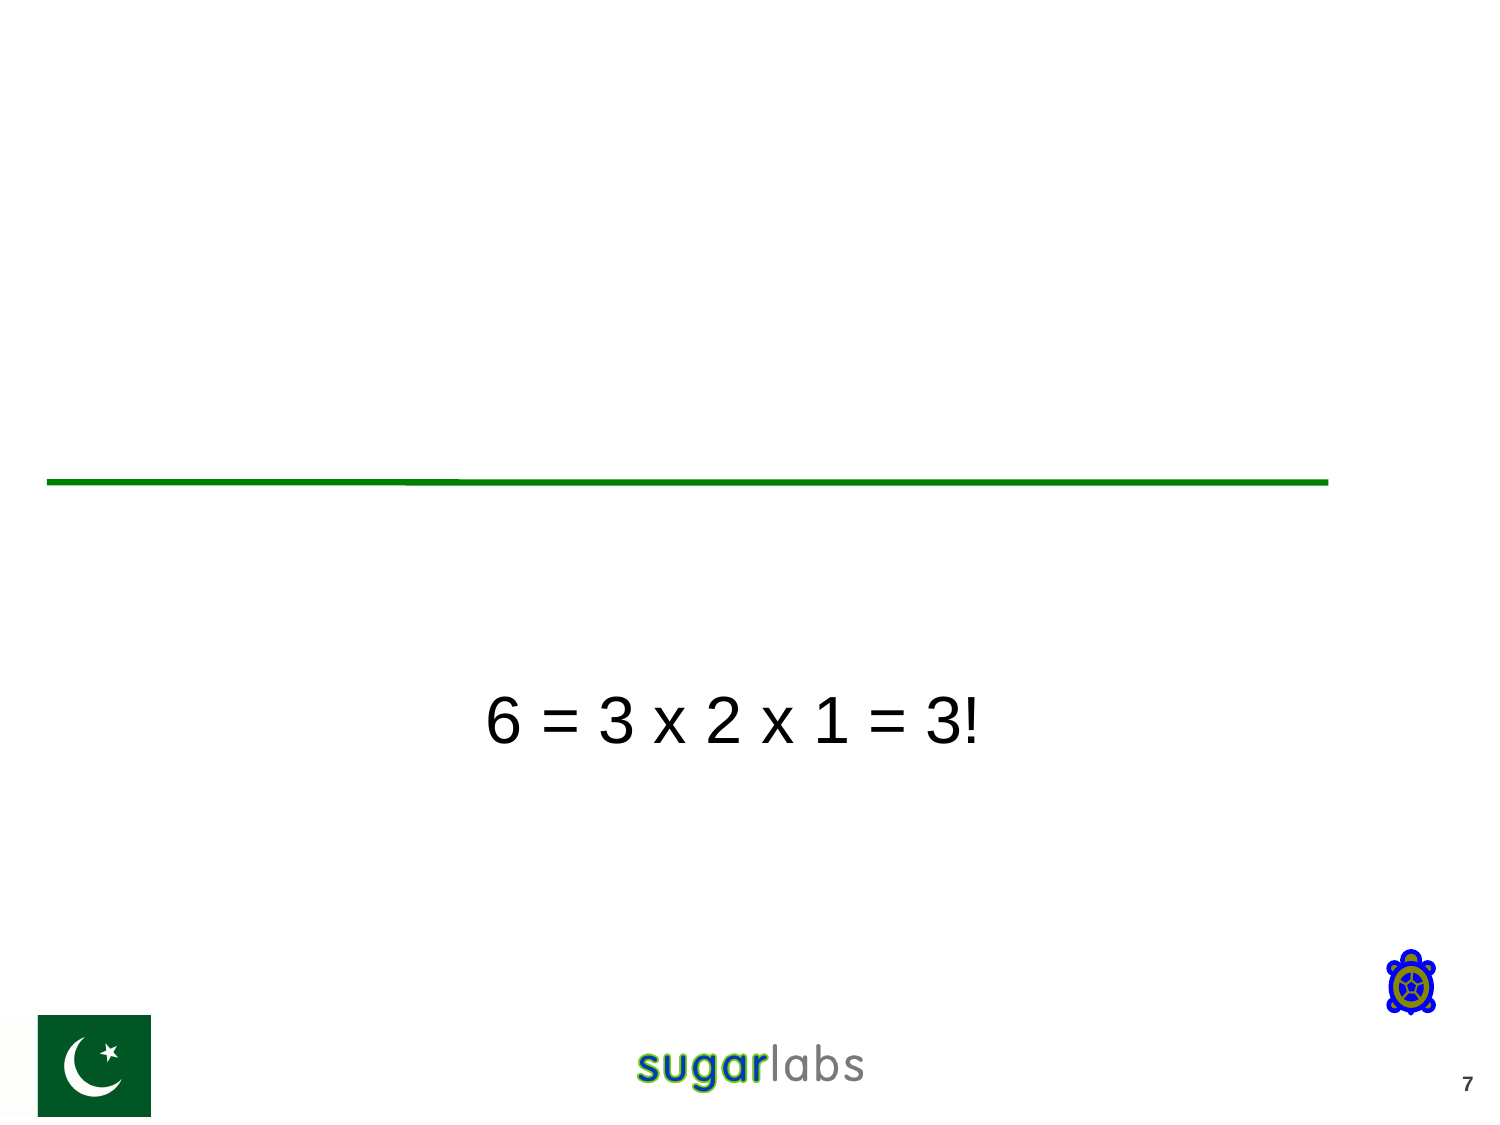

# 6 = 3 x 2 x 1 = 3!
7